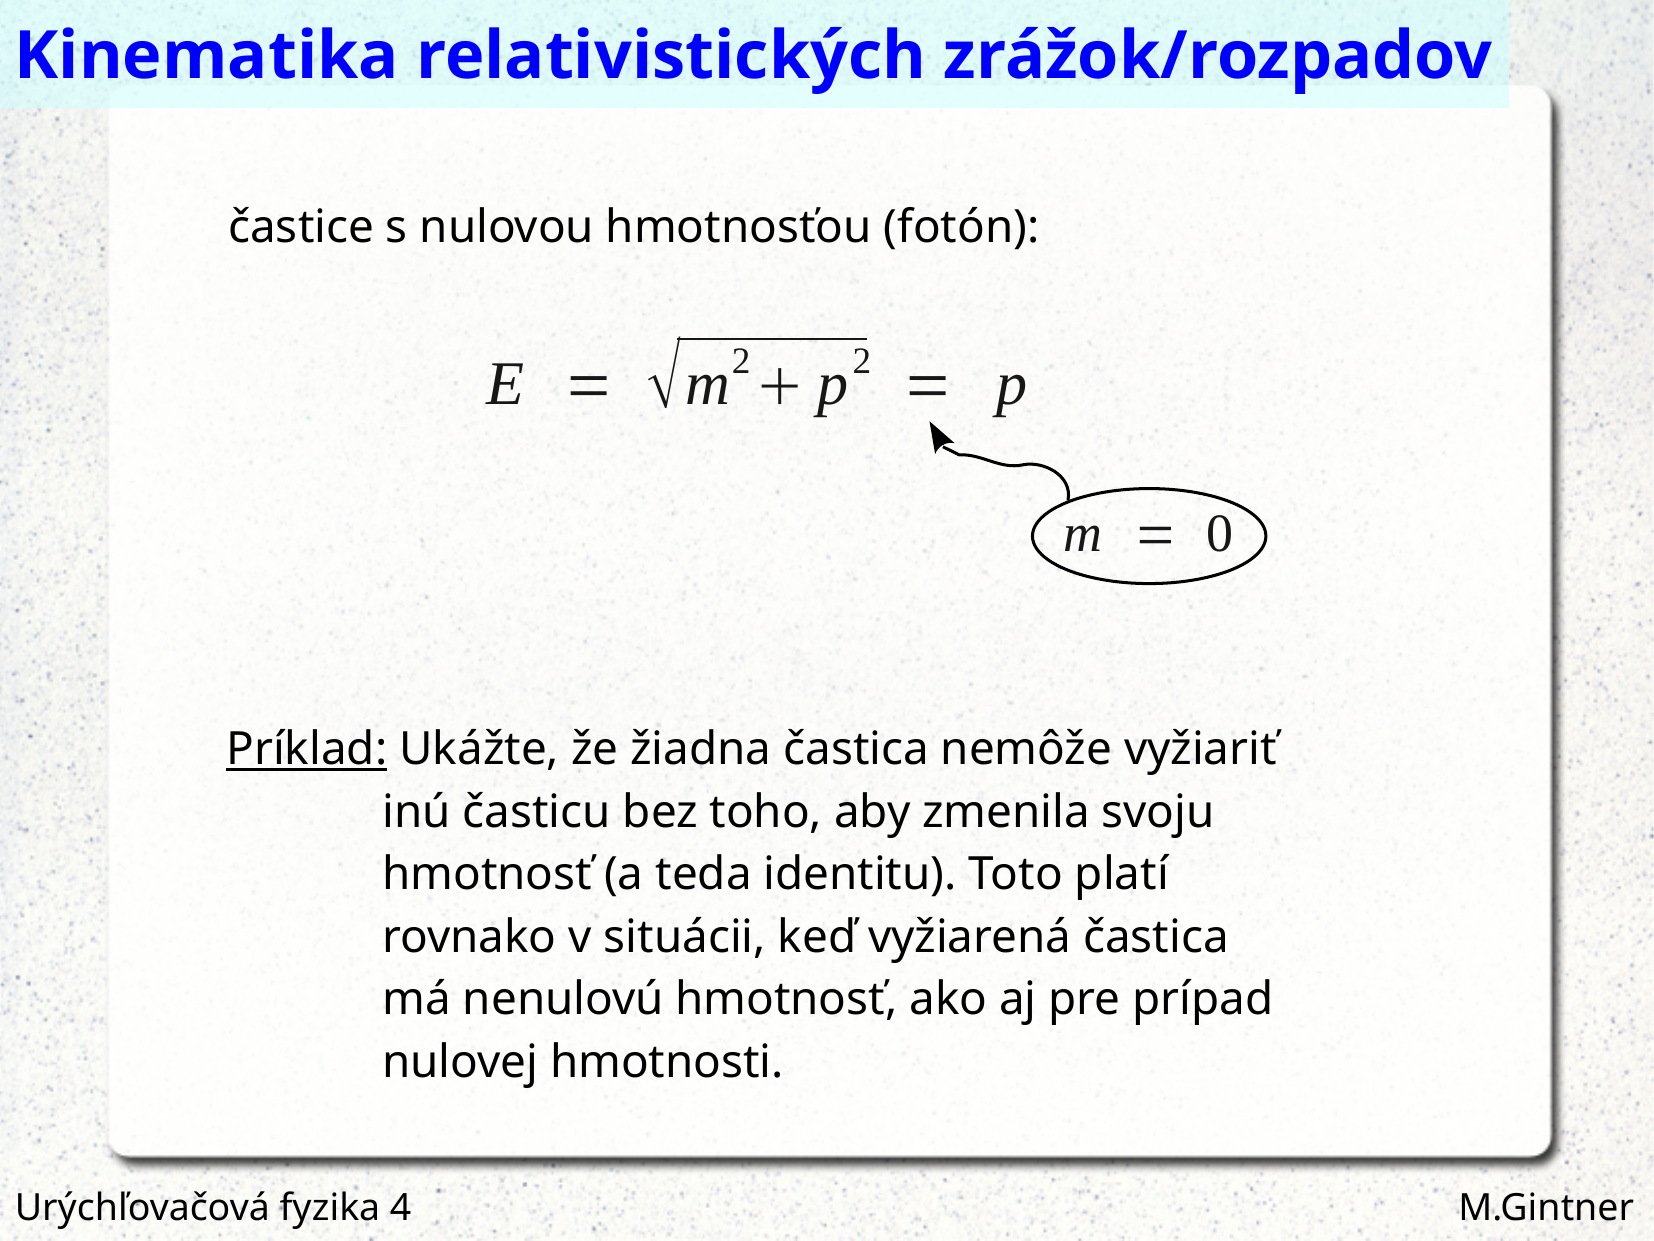

Kinematika relativistických zrážok/rozpadov
častice s nulovou hmotnosťou (fotón):
Príklad: Ukážte, že žiadna častica nemôže vyžiariť
 inú časticu bez toho, aby zmenila svoju
 hmotnosť (a teda identitu). Toto platí
 rovnako v situácii, keď vyžiarená častica
 má nenulovú hmotnosť, ako aj pre prípad
 nulovej hmotnosti.
Urýchľovačová fyzika 4
M.Gintner